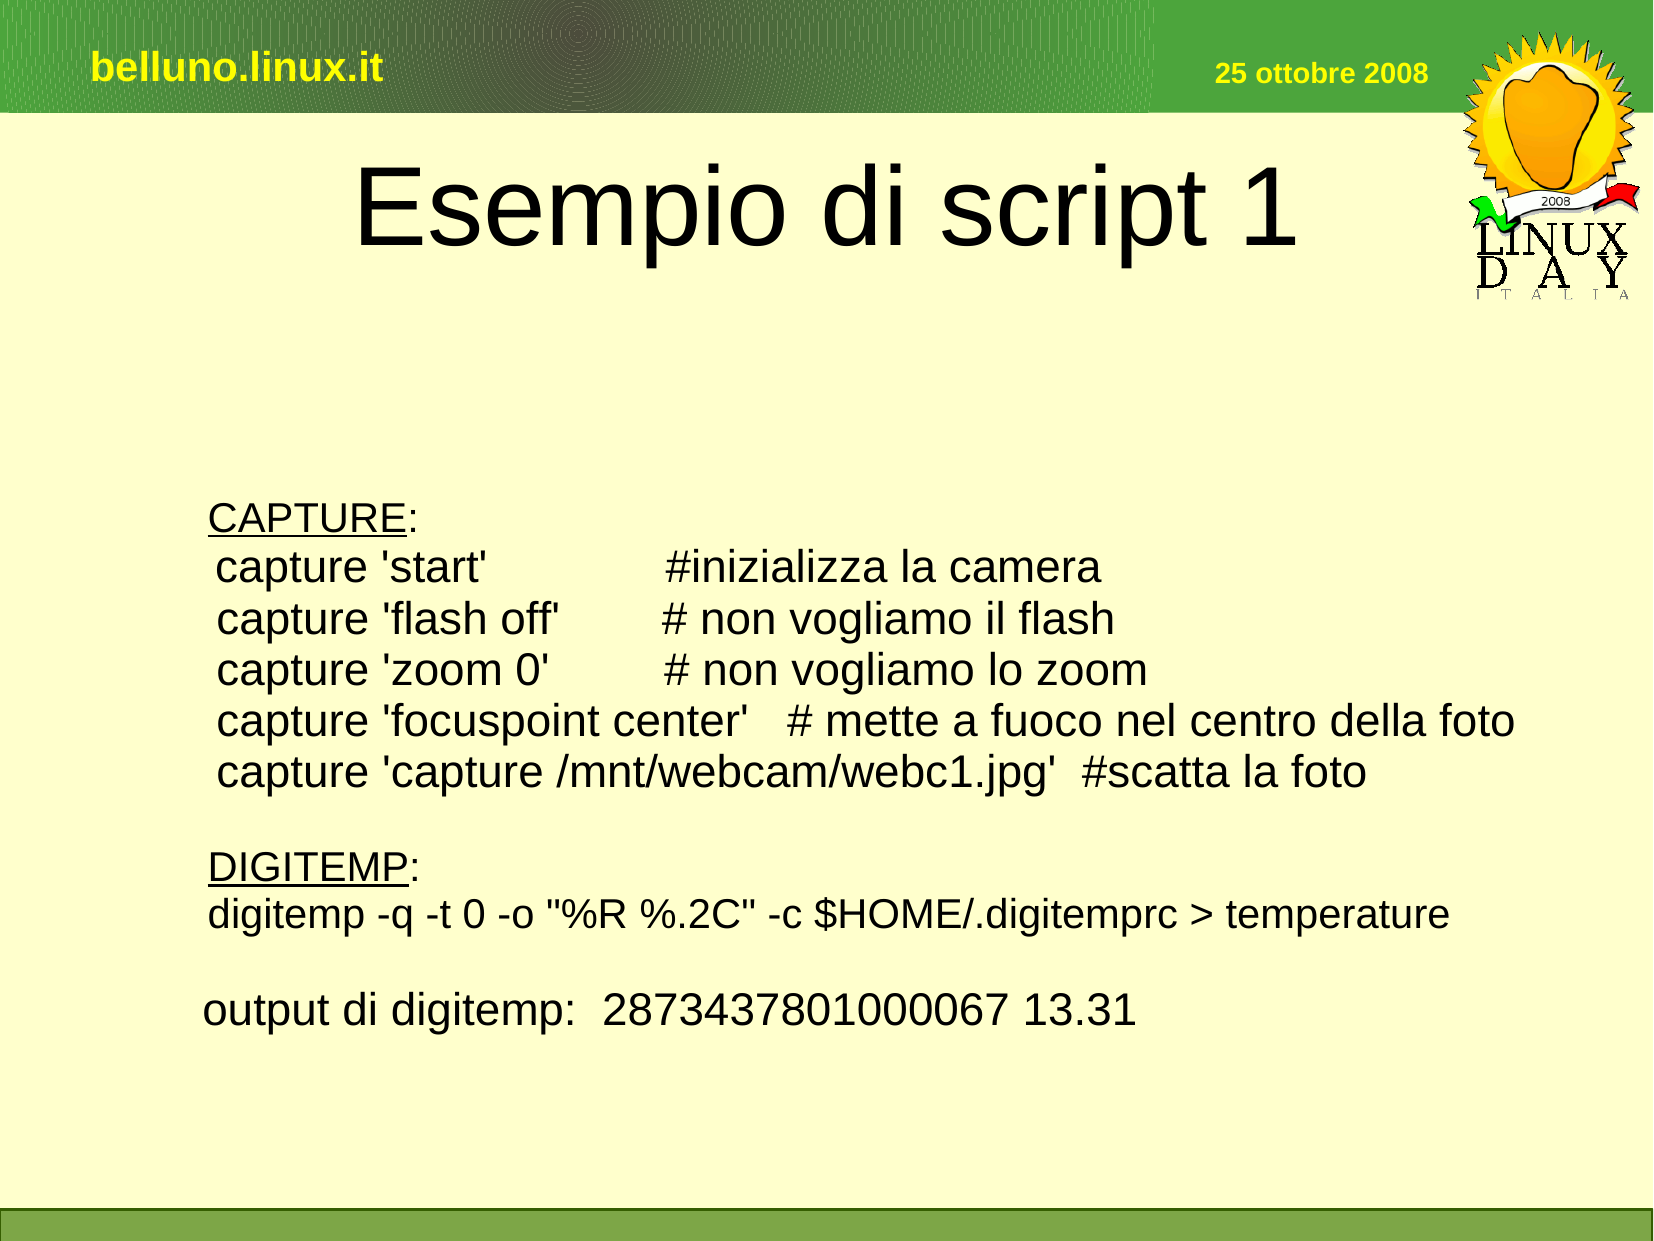

# Esempio di script 1
 CAPTURE:
 capture 'start' #inizializza la camera
 capture 'flash off' # non vogliamo il flash
 capture 'zoom 0' # non vogliamo lo zoom
 capture 'focuspoint center' # mette a fuoco nel centro della foto
 capture 'capture /mnt/webcam/webc1.jpg' #scatta la foto
 DIGITEMP:
 digitemp -q -t 0 -o "%R %.2C" -c $HOME/.digitemprc > temperature
	output di digitemp: 2873437801000067 13.31